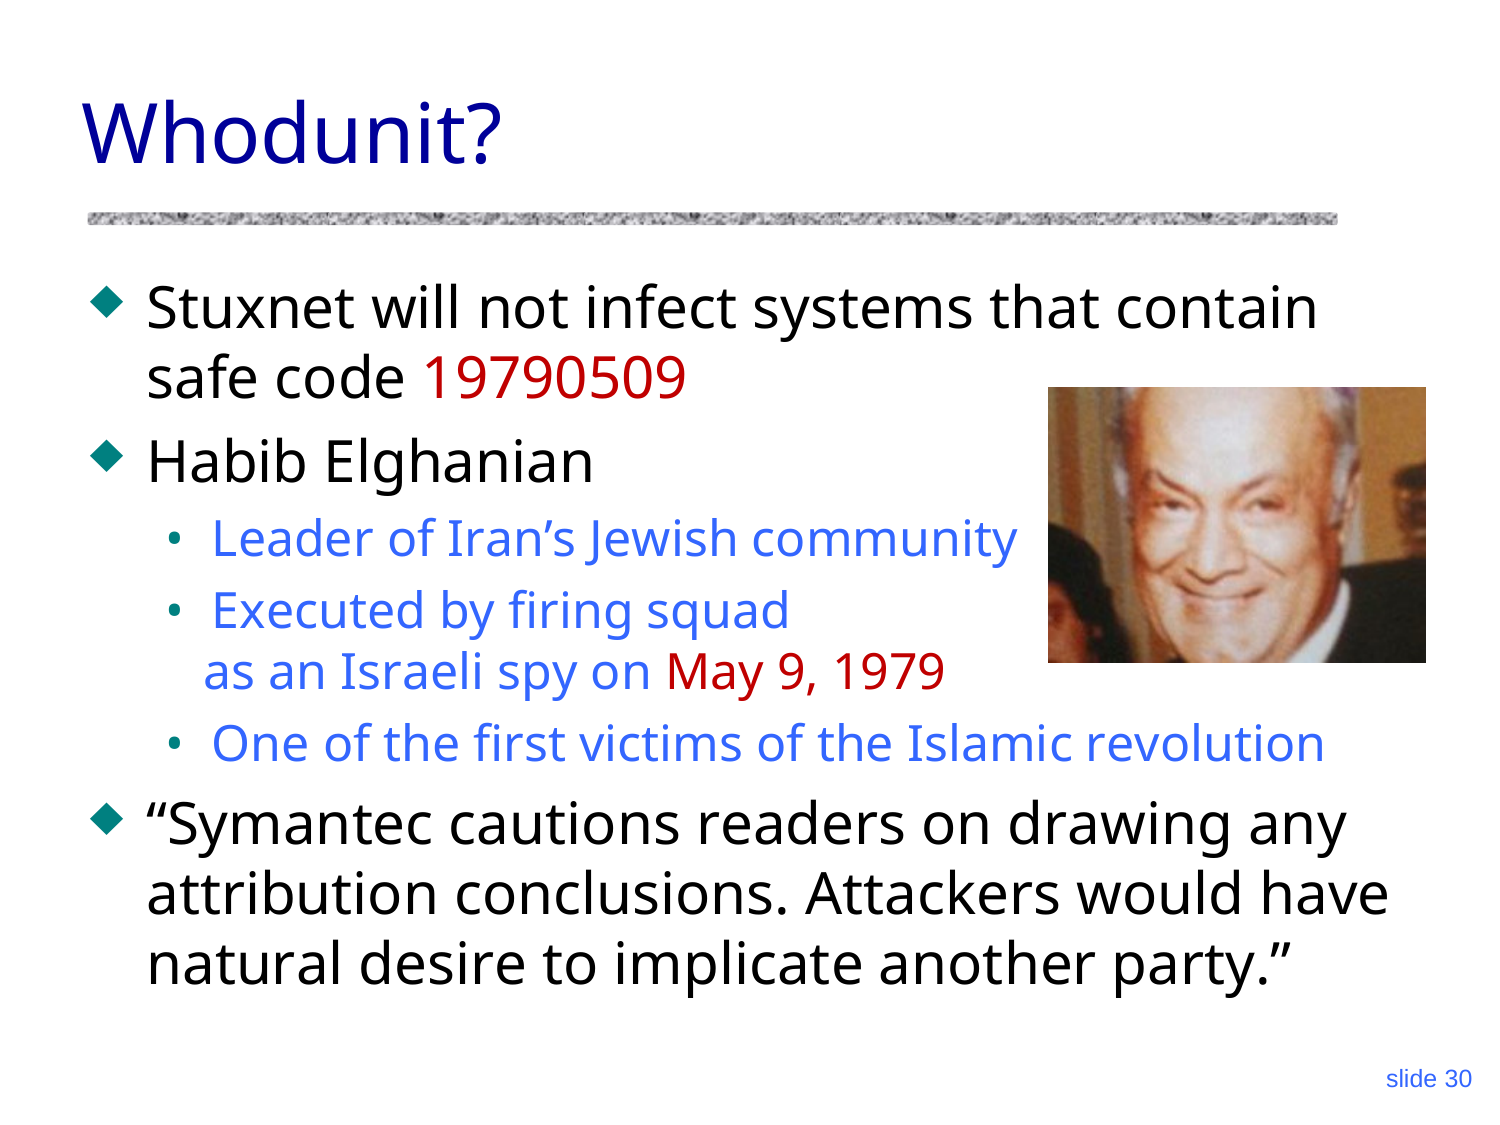

# Whodunit?
Stuxnet will not infect systems that contain safe code 19790509
Habib Elghanian
Leader of Iran’s Jewish community
Executed by firing squad
 as an Israeli spy on May 9, 1979
One of the first victims of the Islamic revolution
“Symantec cautions readers on drawing any attribution conclusions. Attackers would have natural desire to implicate another party.”
slide